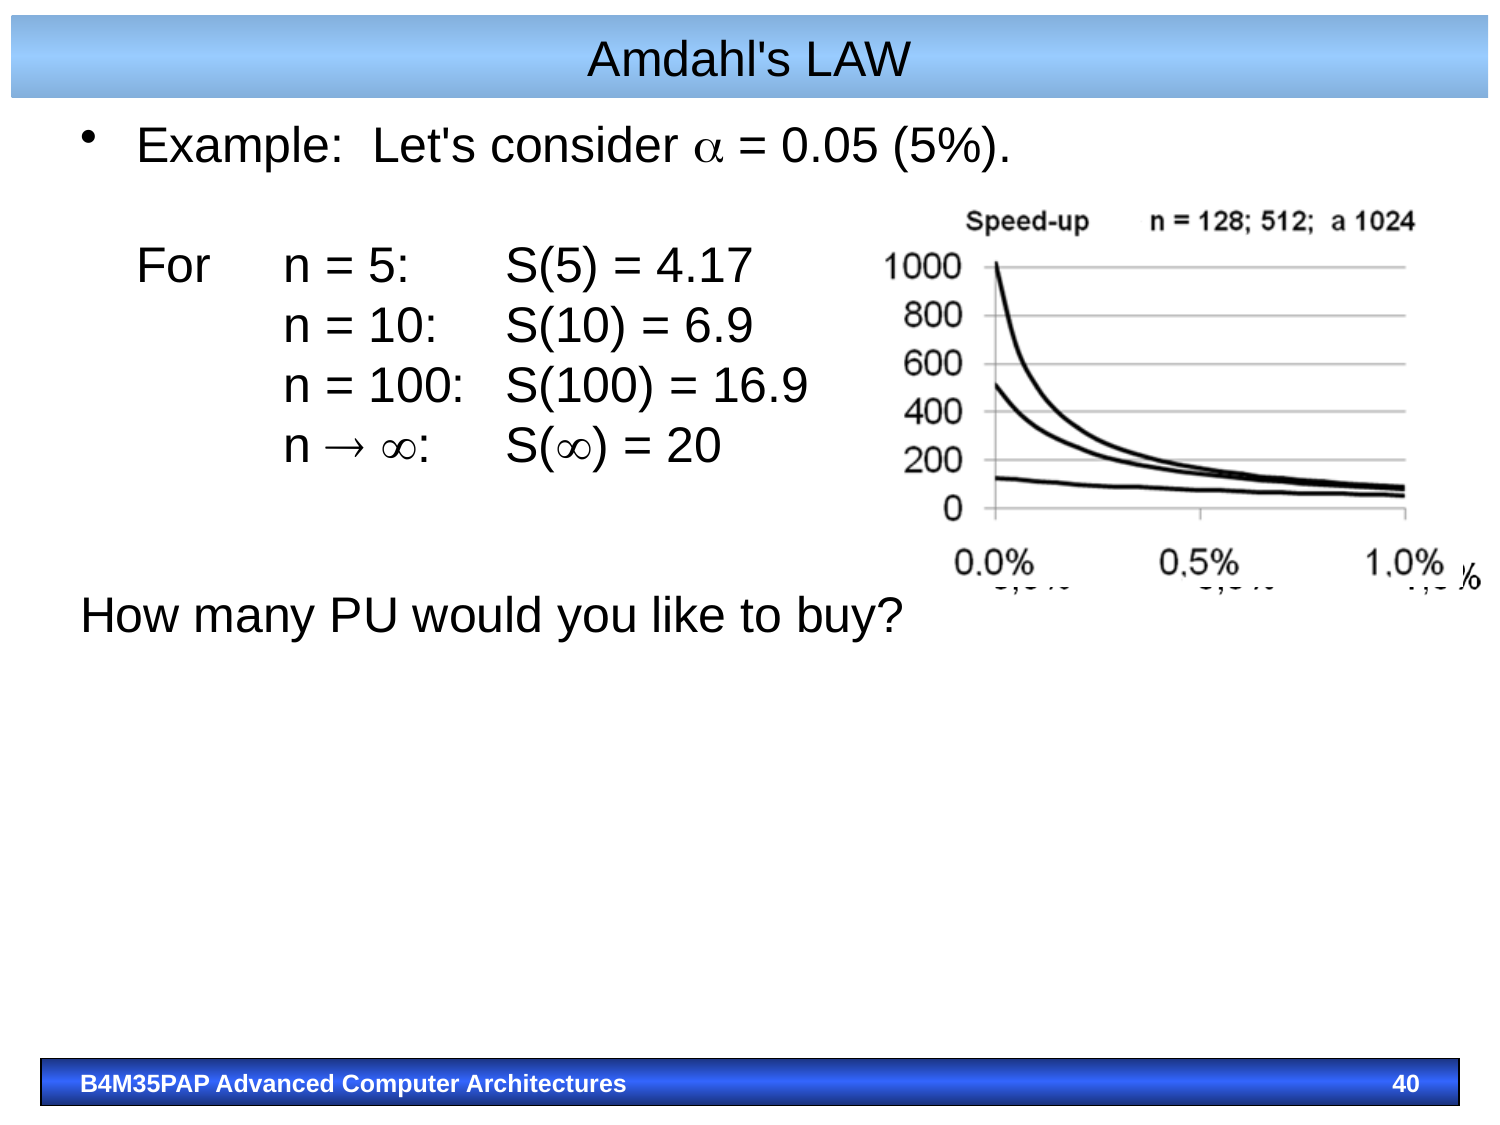

# Amdahl's LAW
Example: Let's consider  = 0.05 (5%).
For	n = 5:		S(5) = 4.17
		n = 10:	S(10) = 6.9
		n = 100:	S(100) = 16.9
		n  :	S() = 20
How many PU would you like to buy?